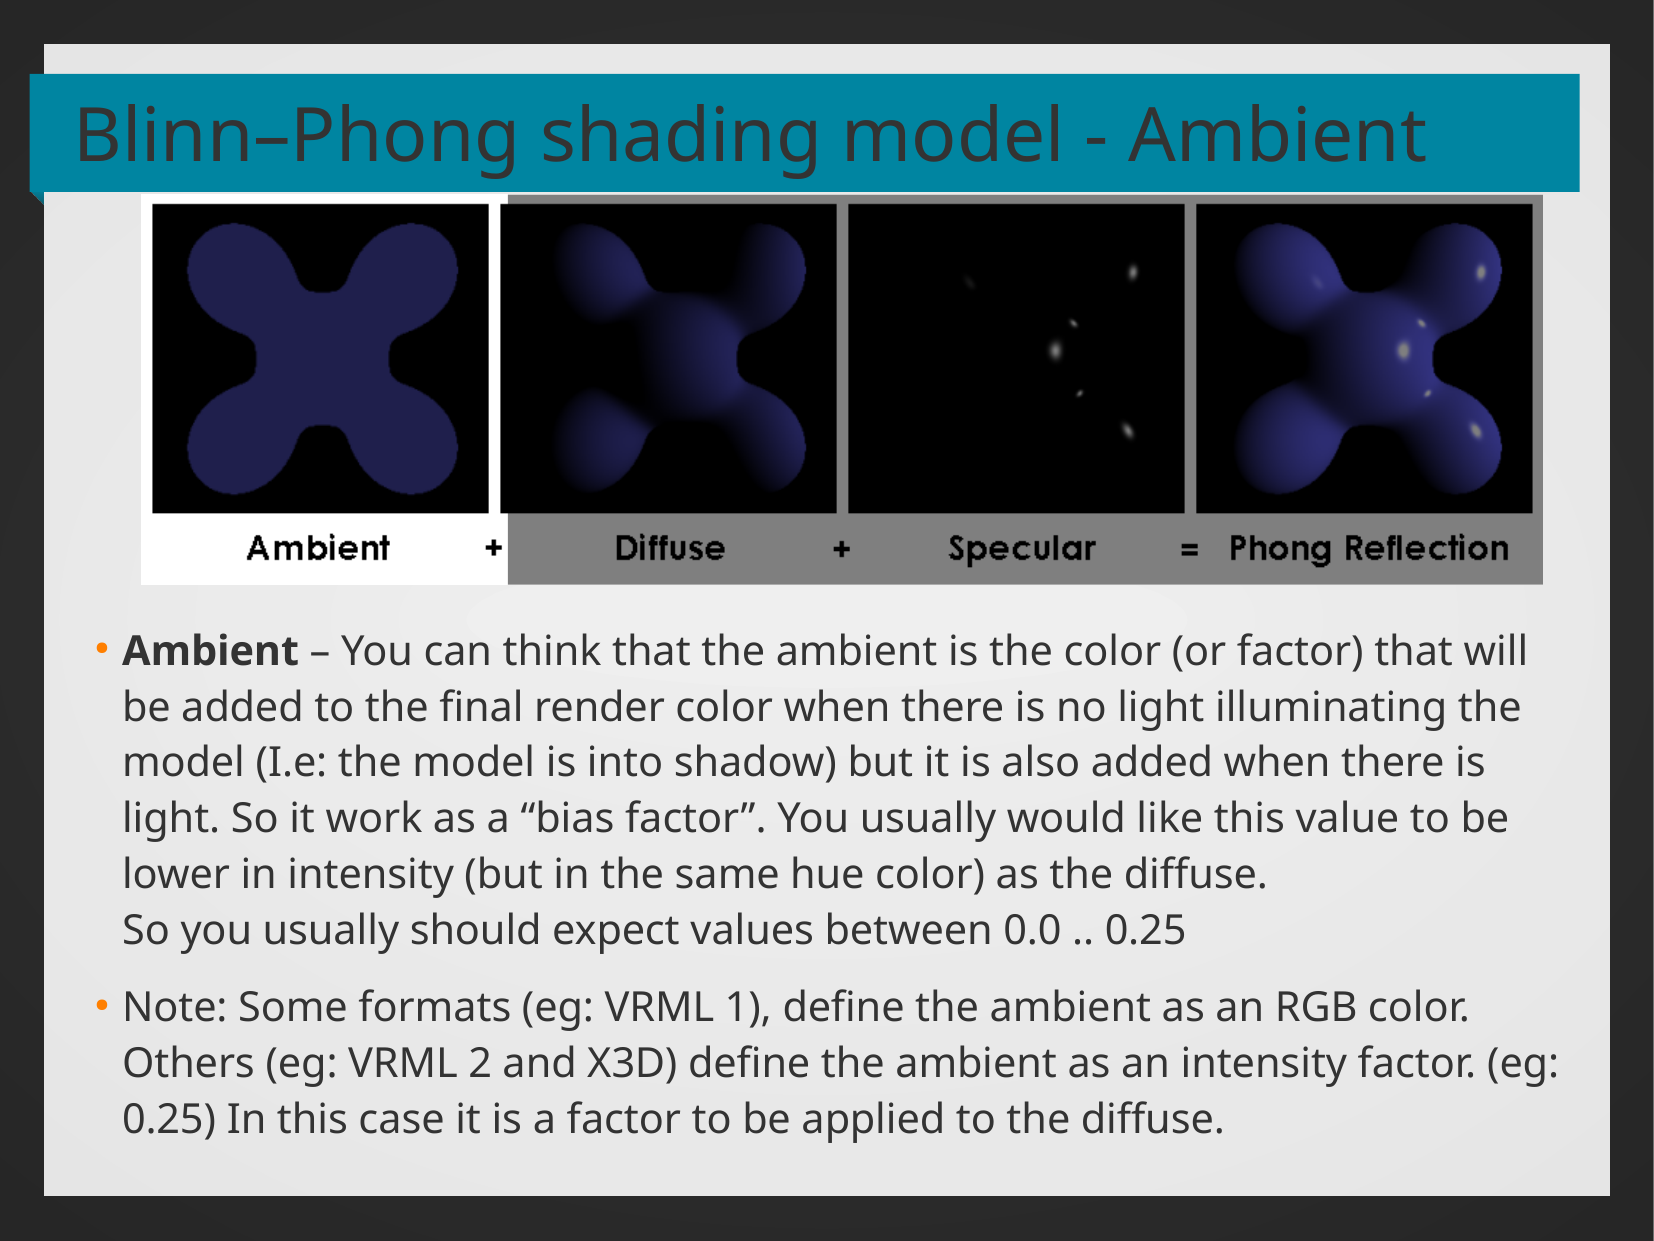

# Blinn–Phong shading model - Ambient
Ambient – You can think that the ambient is the color (or factor) that will be added to the final render color when there is no light illuminating the model (I.e: the model is into shadow) but it is also added when there is light. So it work as a “bias factor”. You usually would like this value to be lower in intensity (but in the same hue color) as the diffuse.
So you usually should expect values between 0.0 .. 0.25
Note: Some formats (eg: VRML 1), define the ambient as an RGB color. Others (eg: VRML 2 and X3D) define the ambient as an intensity factor. (eg: 0.25) In this case it is a factor to be applied to the diffuse.